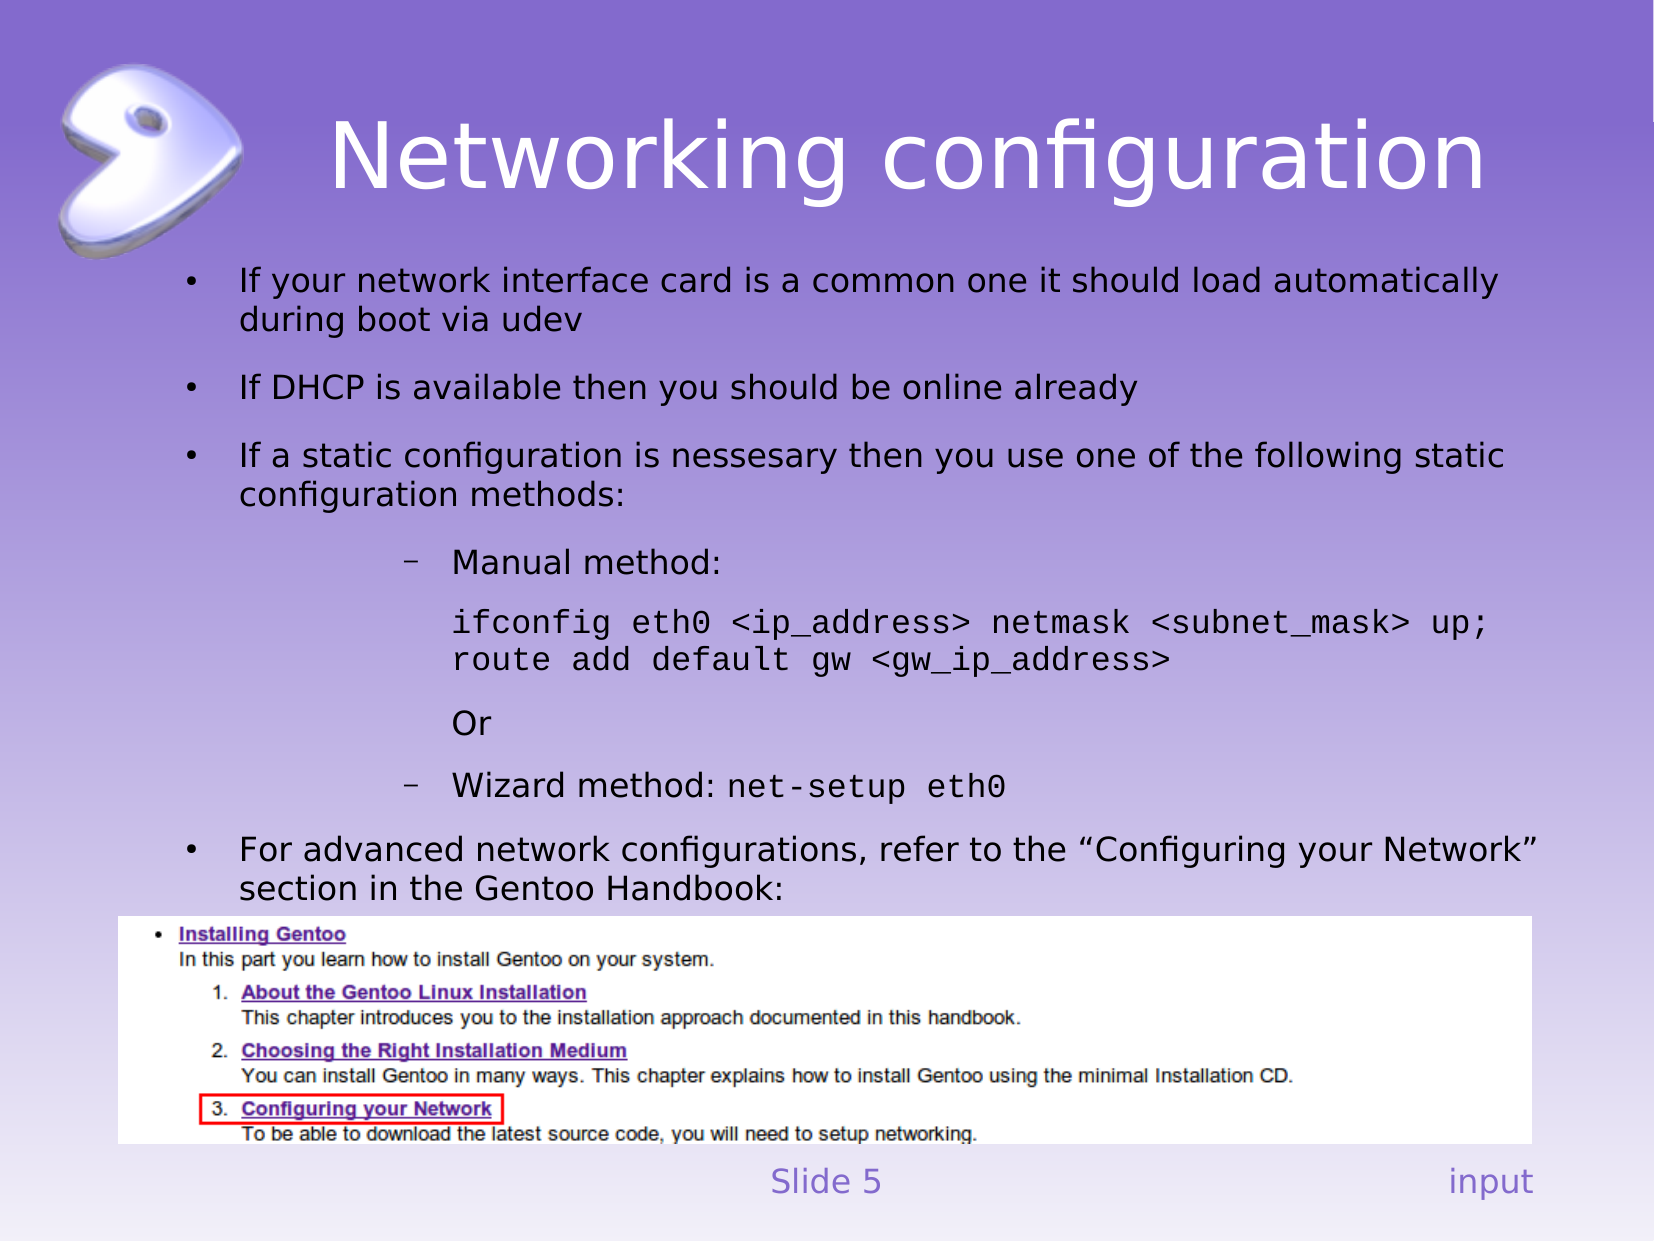

# Networking configuration
If your network interface card is a common one it should load automatically during boot via udev
If DHCP is available then you should be online already
If a static configuration is nessesary then you use one of the following static configuration methods:
Manual method:
ifconfig eth0 <ip_address> netmask <subnet_mask> up; route add default gw <gw_ip_address>
Or
Wizard method: net-setup eth0
For advanced network configurations, refer to the “Configuring your Network” section in the Gentoo Handbook: